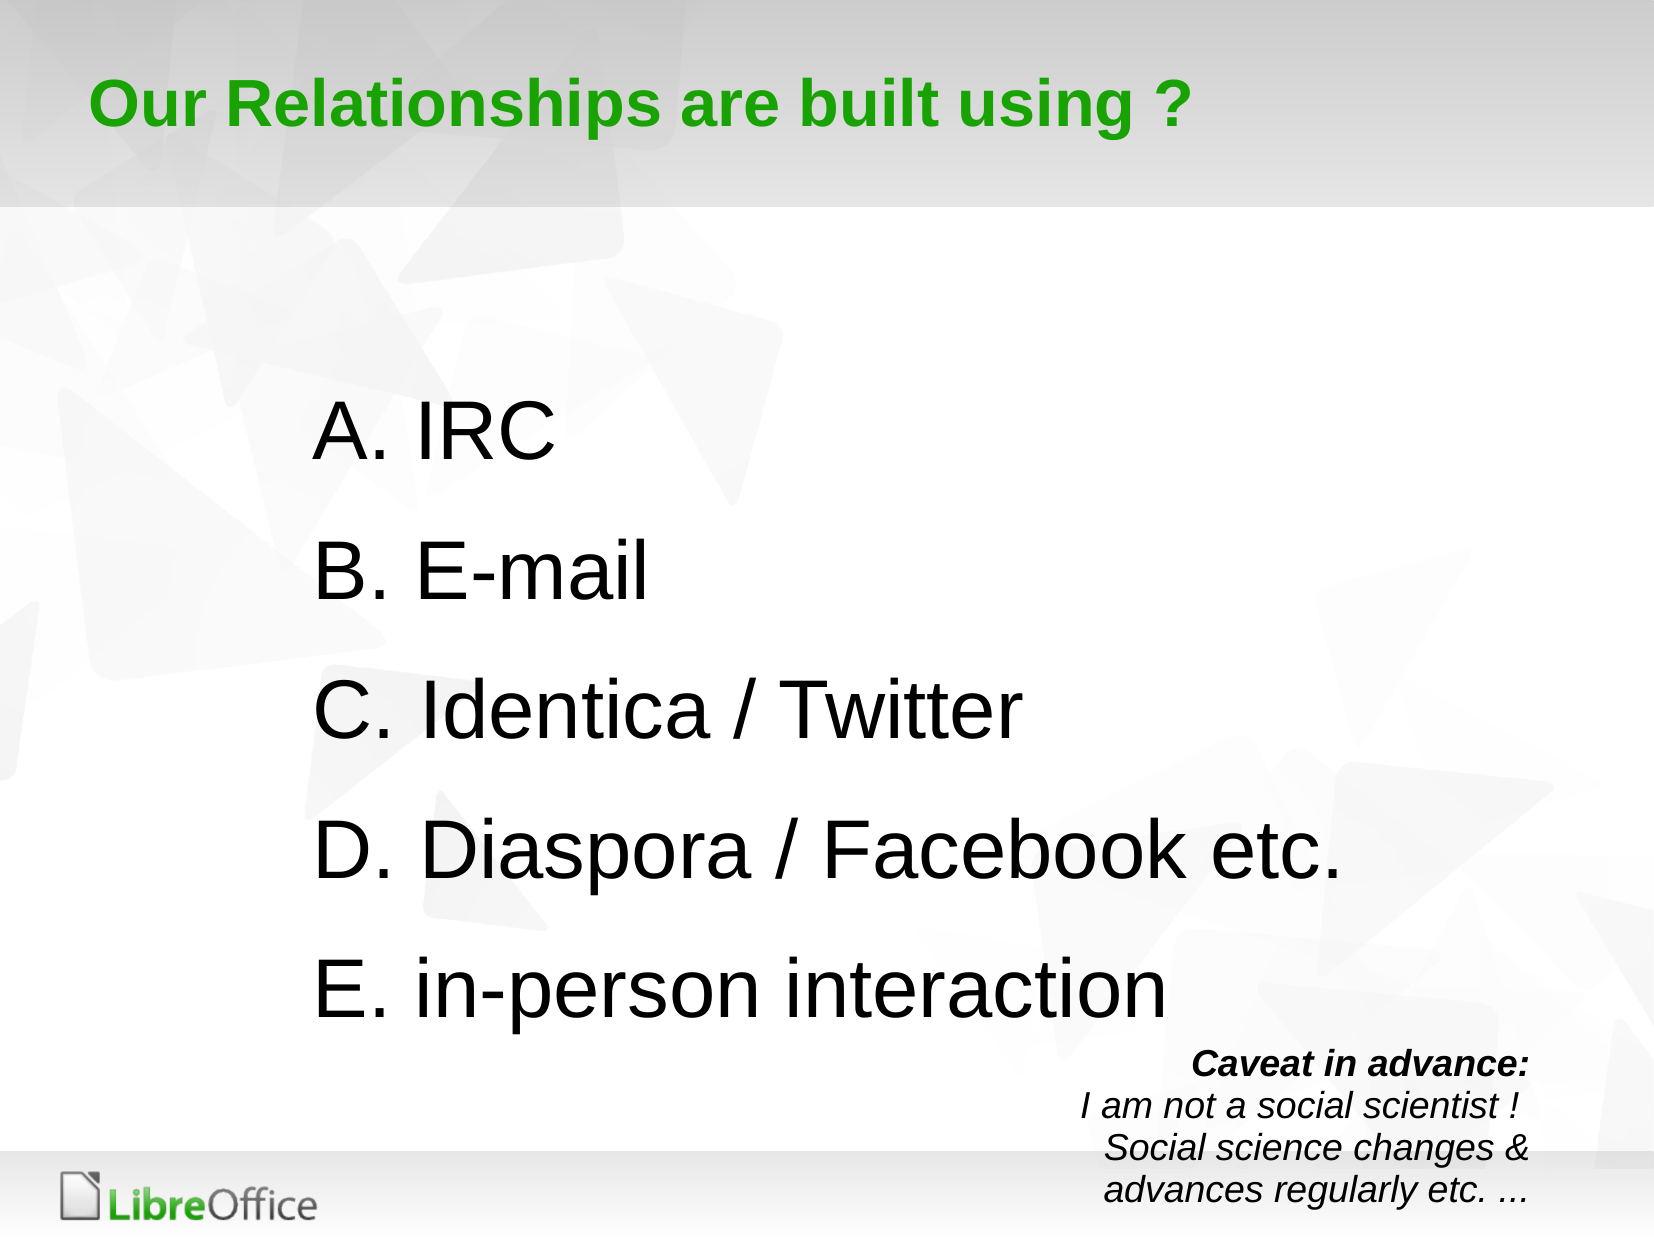

# Our Relationships are built using ?
A. IRC
B. E-mail
C. Identica / Twitter
D. Diaspora / Facebook etc.
E. in-person interaction
Caveat in advance:
I am not a social scientist !
Social science changes &
advances regularly etc. ...